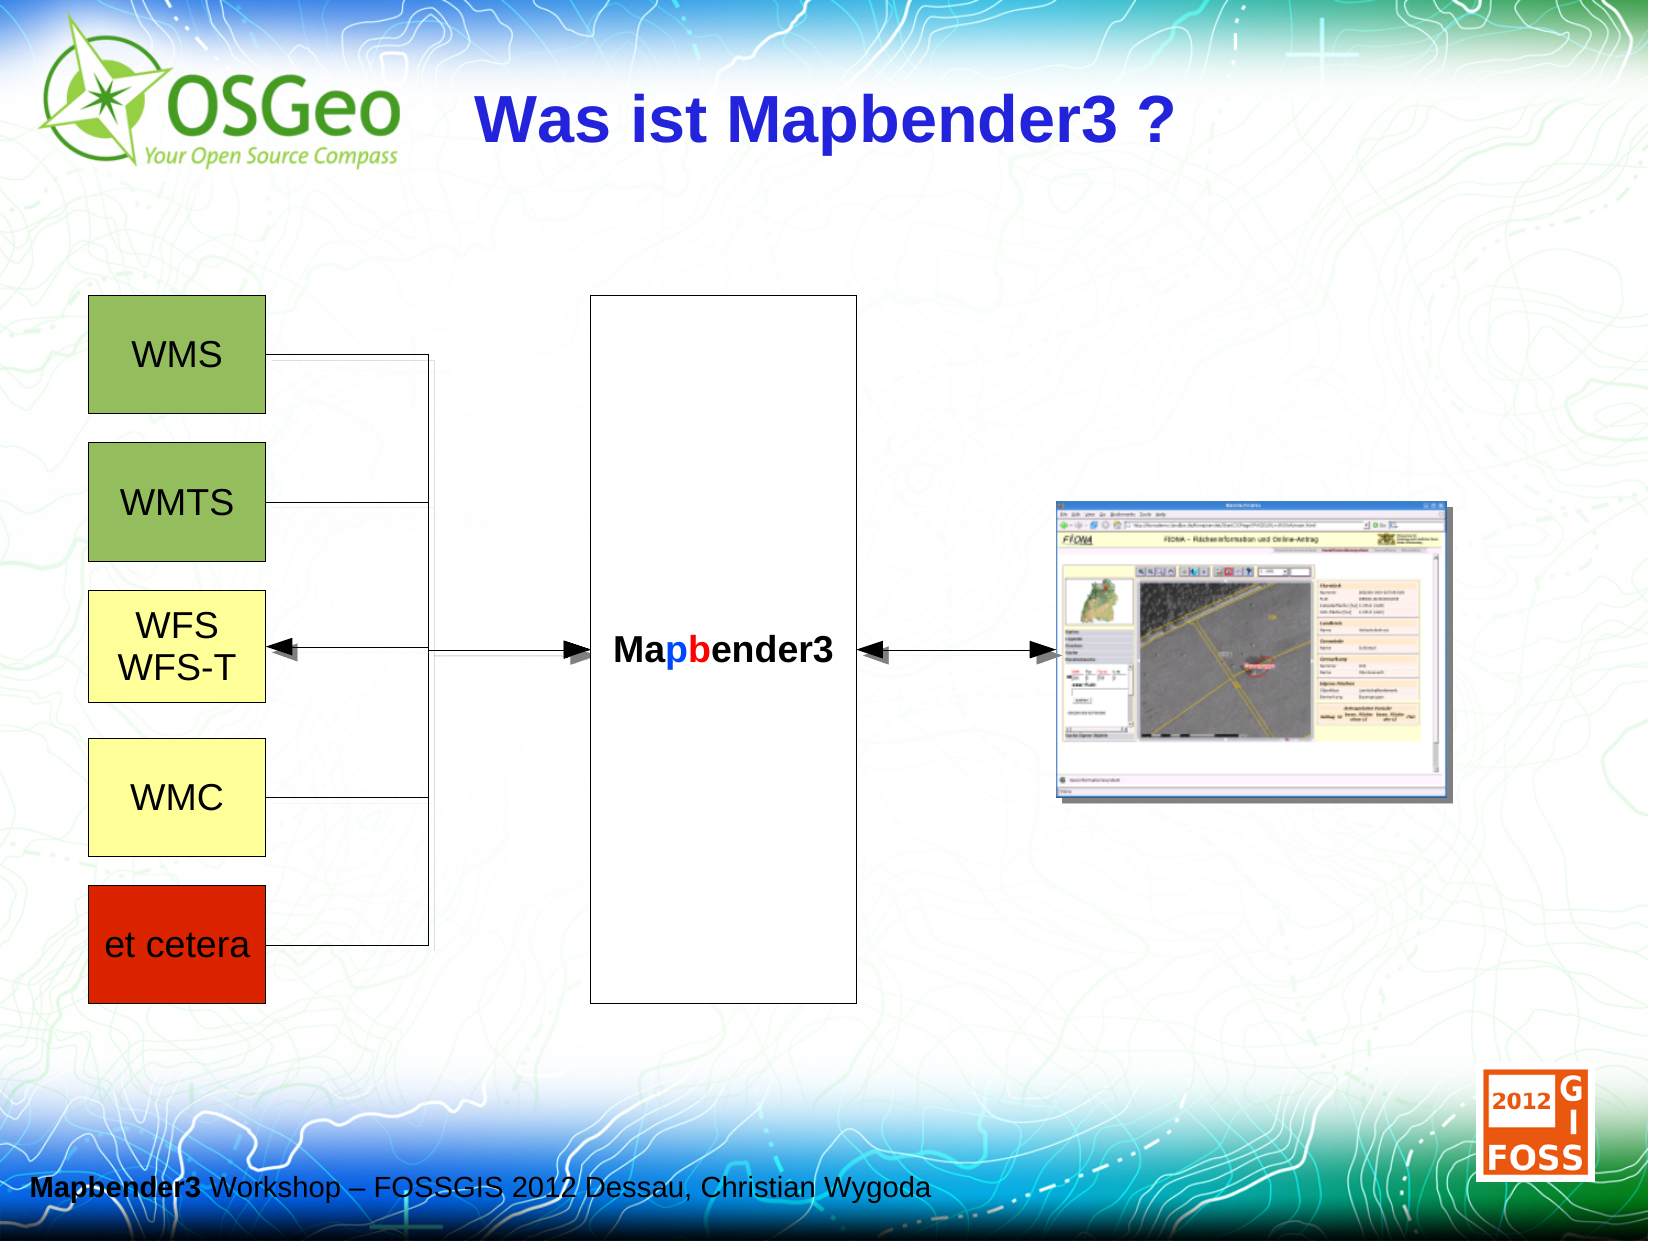

# Was ist Mapbender3 ?
WMS
Mapbender3
WMTS
WFS
WFS-T
WMC
et cetera